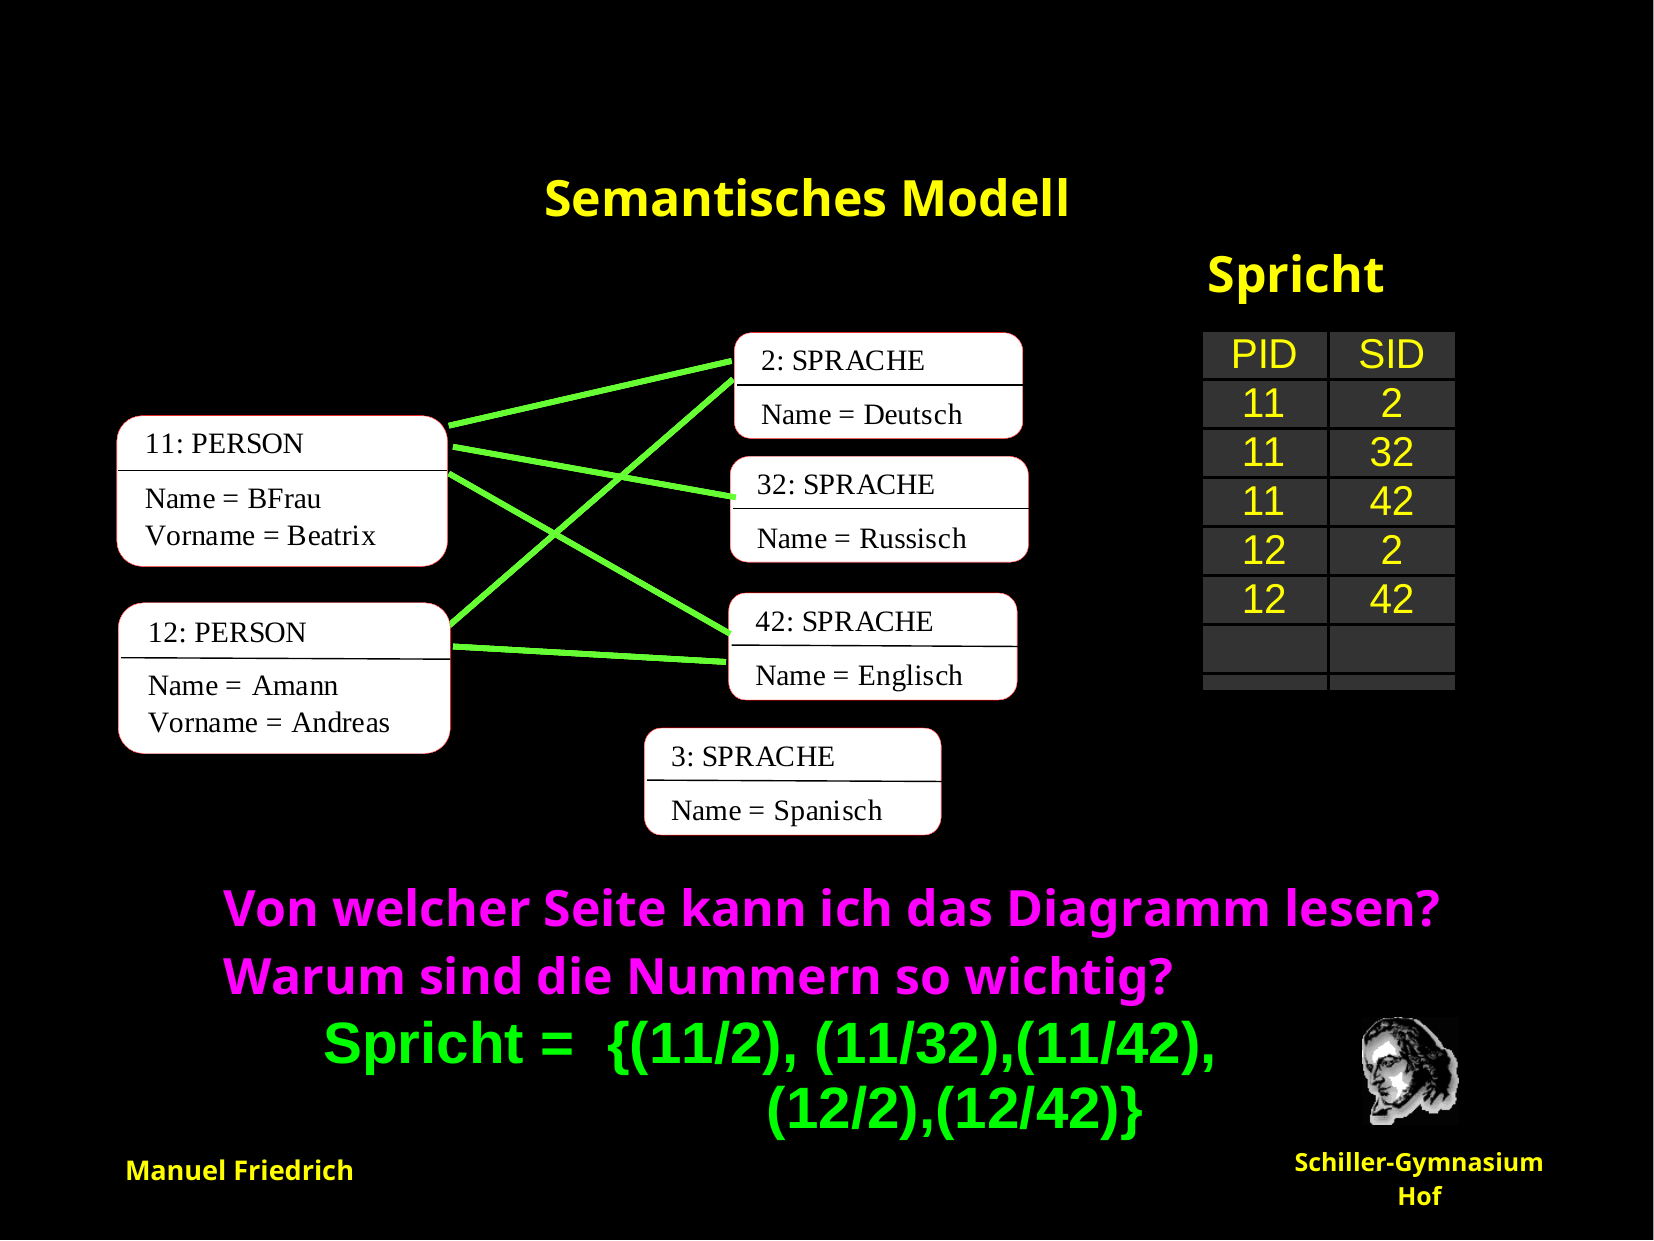

Semantisches Modell
Spricht
Von welcher Seite kann ich das Diagramm lesen?
Warum sind die Nummern so wichtig?
Spricht = {(11/2), (11/32),(11/42),
						(12/2),(12/42)}
Schiller-Gymnasium
Hof
Manuel Friedrich